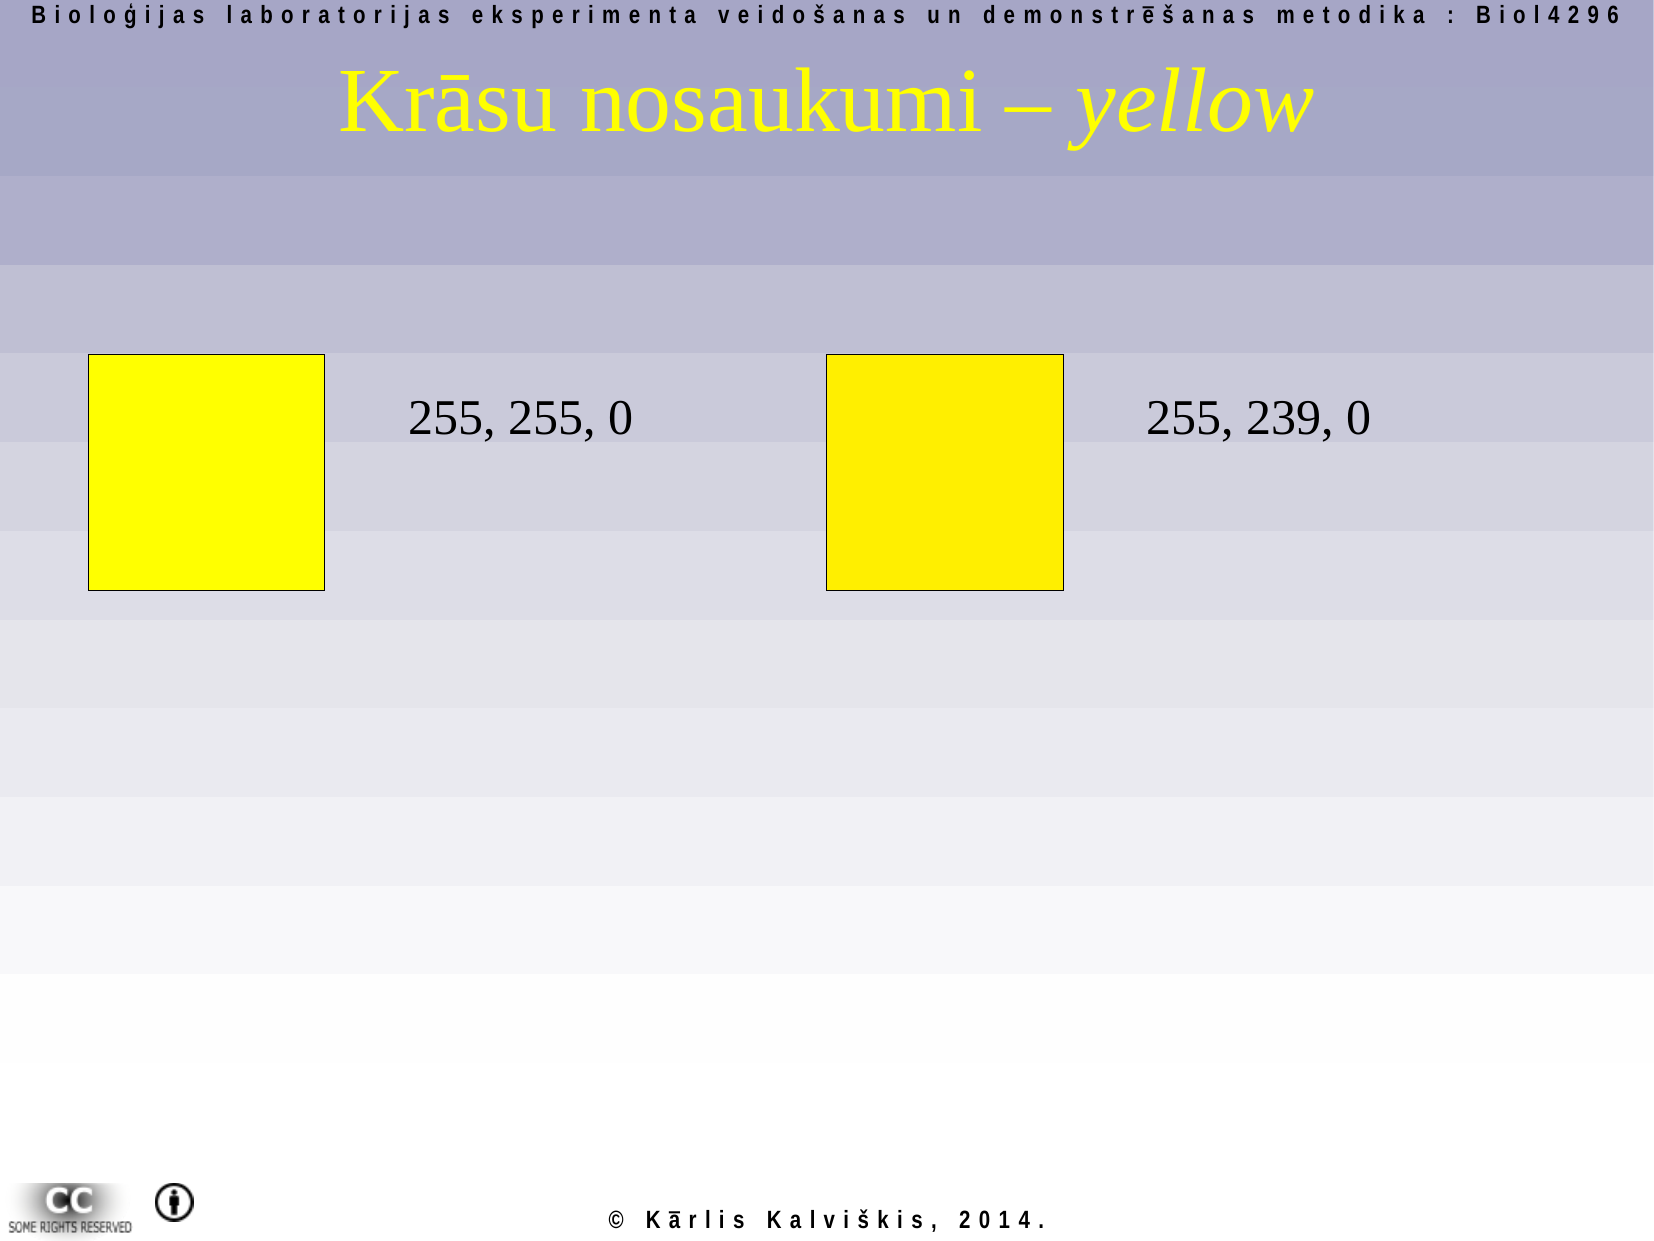

# Krāsu nosaukumi – yellow
255, 255, 0
255, 239, 0